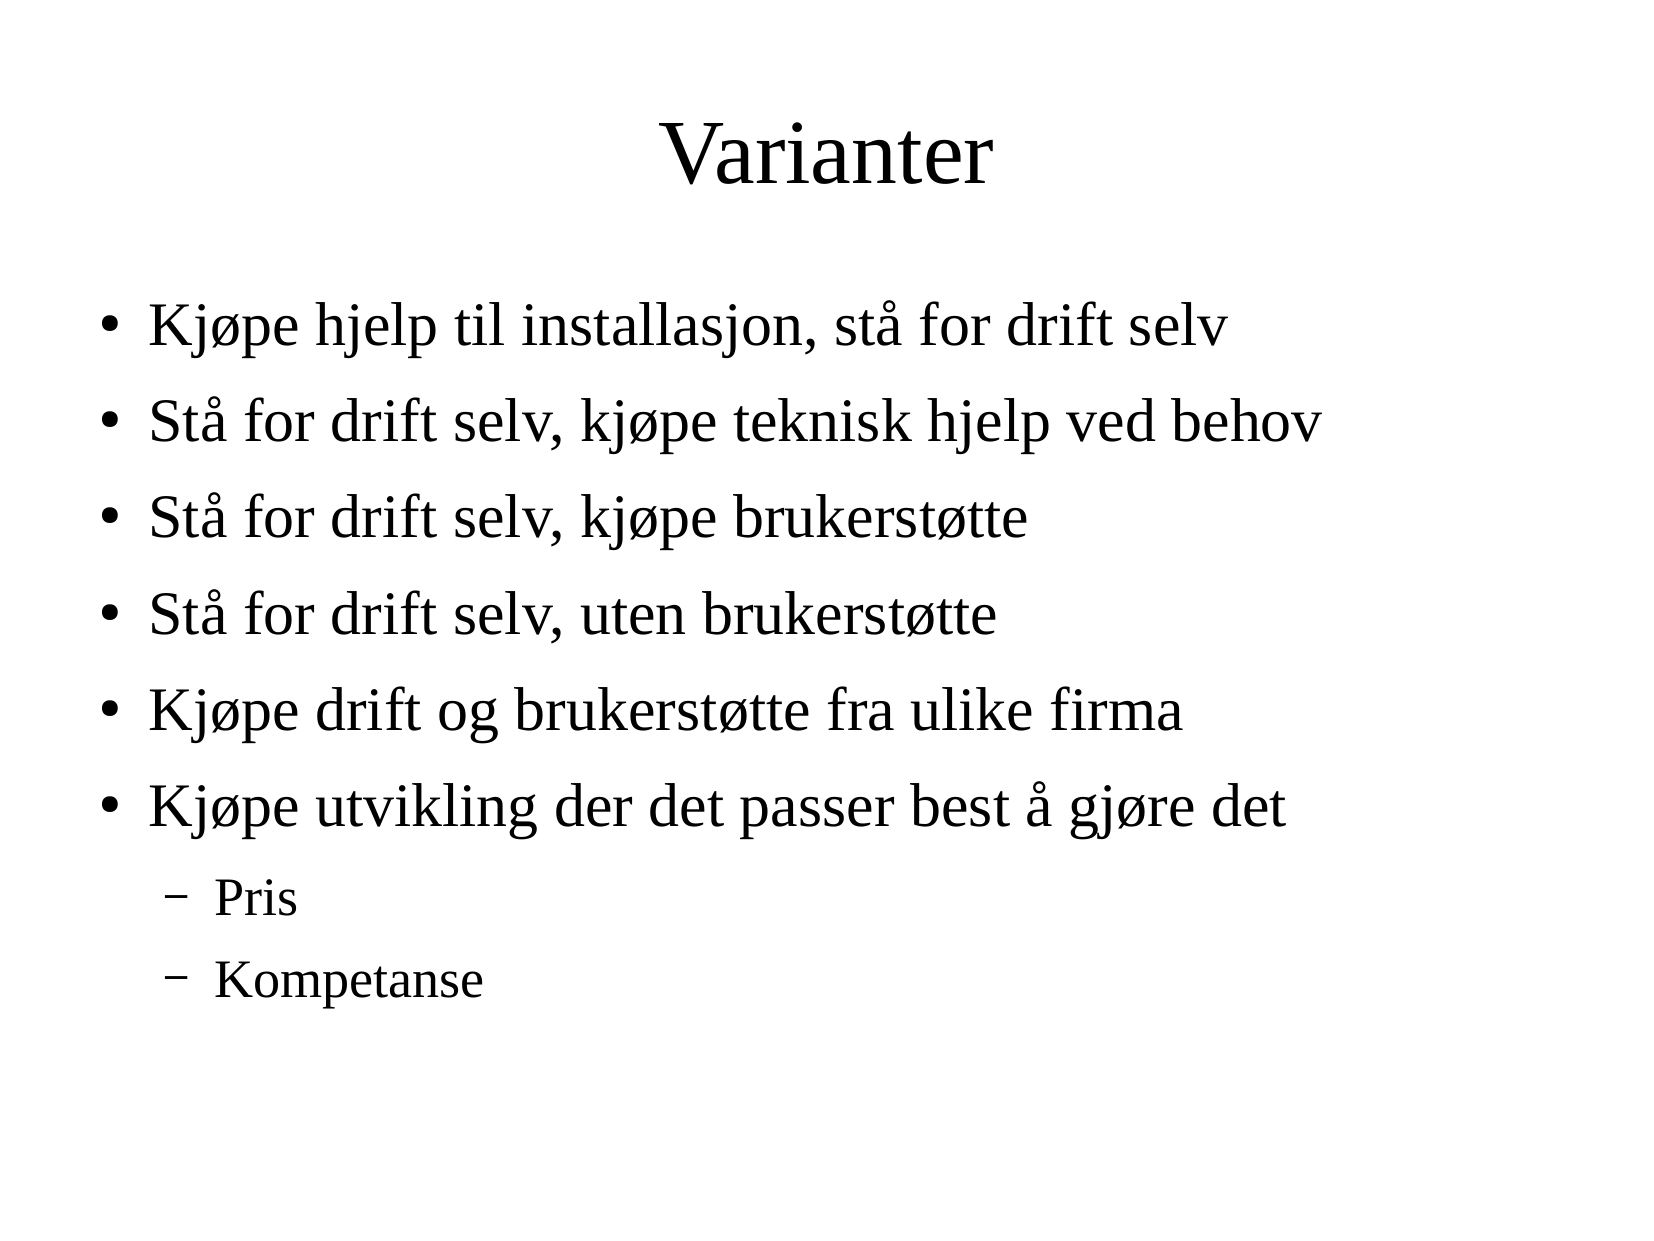

# Varianter
Kjøpe hjelp til installasjon, stå for drift selv
Stå for drift selv, kjøpe teknisk hjelp ved behov
Stå for drift selv, kjøpe brukerstøtte
Stå for drift selv, uten brukerstøtte
Kjøpe drift og brukerstøtte fra ulike firma
Kjøpe utvikling der det passer best å gjøre det
Pris
Kompetanse